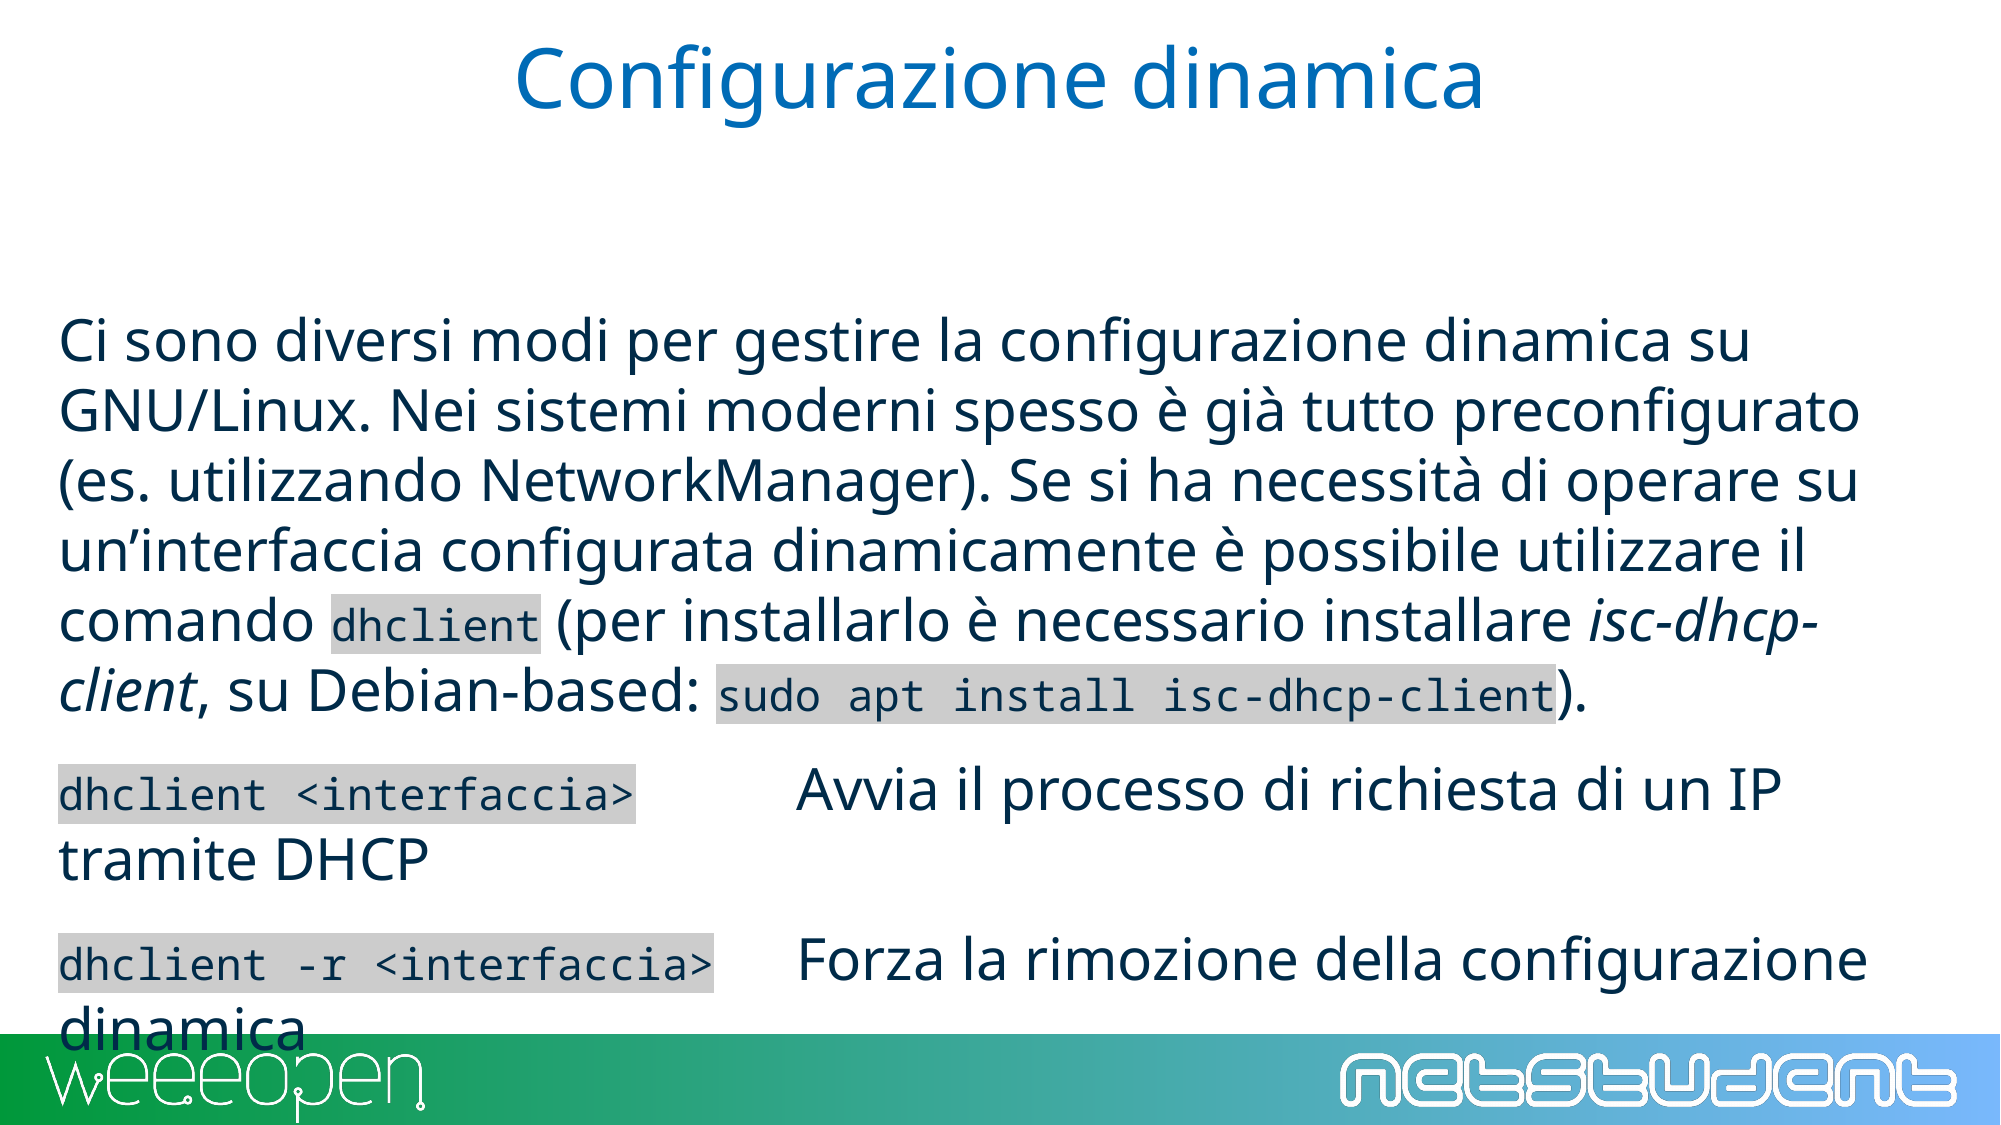

# Configurazione dinamica
Ci sono diversi modi per gestire la configurazione dinamica su GNU/Linux. Nei sistemi moderni spesso è già tutto preconfigurato (es. utilizzando NetworkManager). Se si ha necessità di operare su un’interfaccia configurata dinamicamente è possibile utilizzare il comando dhclient (per installarlo è necessario installare isc-dhcp-client, su Debian-based: sudo apt install isc-dhcp-client).
dhclient <interfaccia>			Avvia il processo di richiesta di un IP tramite DHCP
dhclient -r <interfaccia>		Forza la rimozione della configurazione dinamica